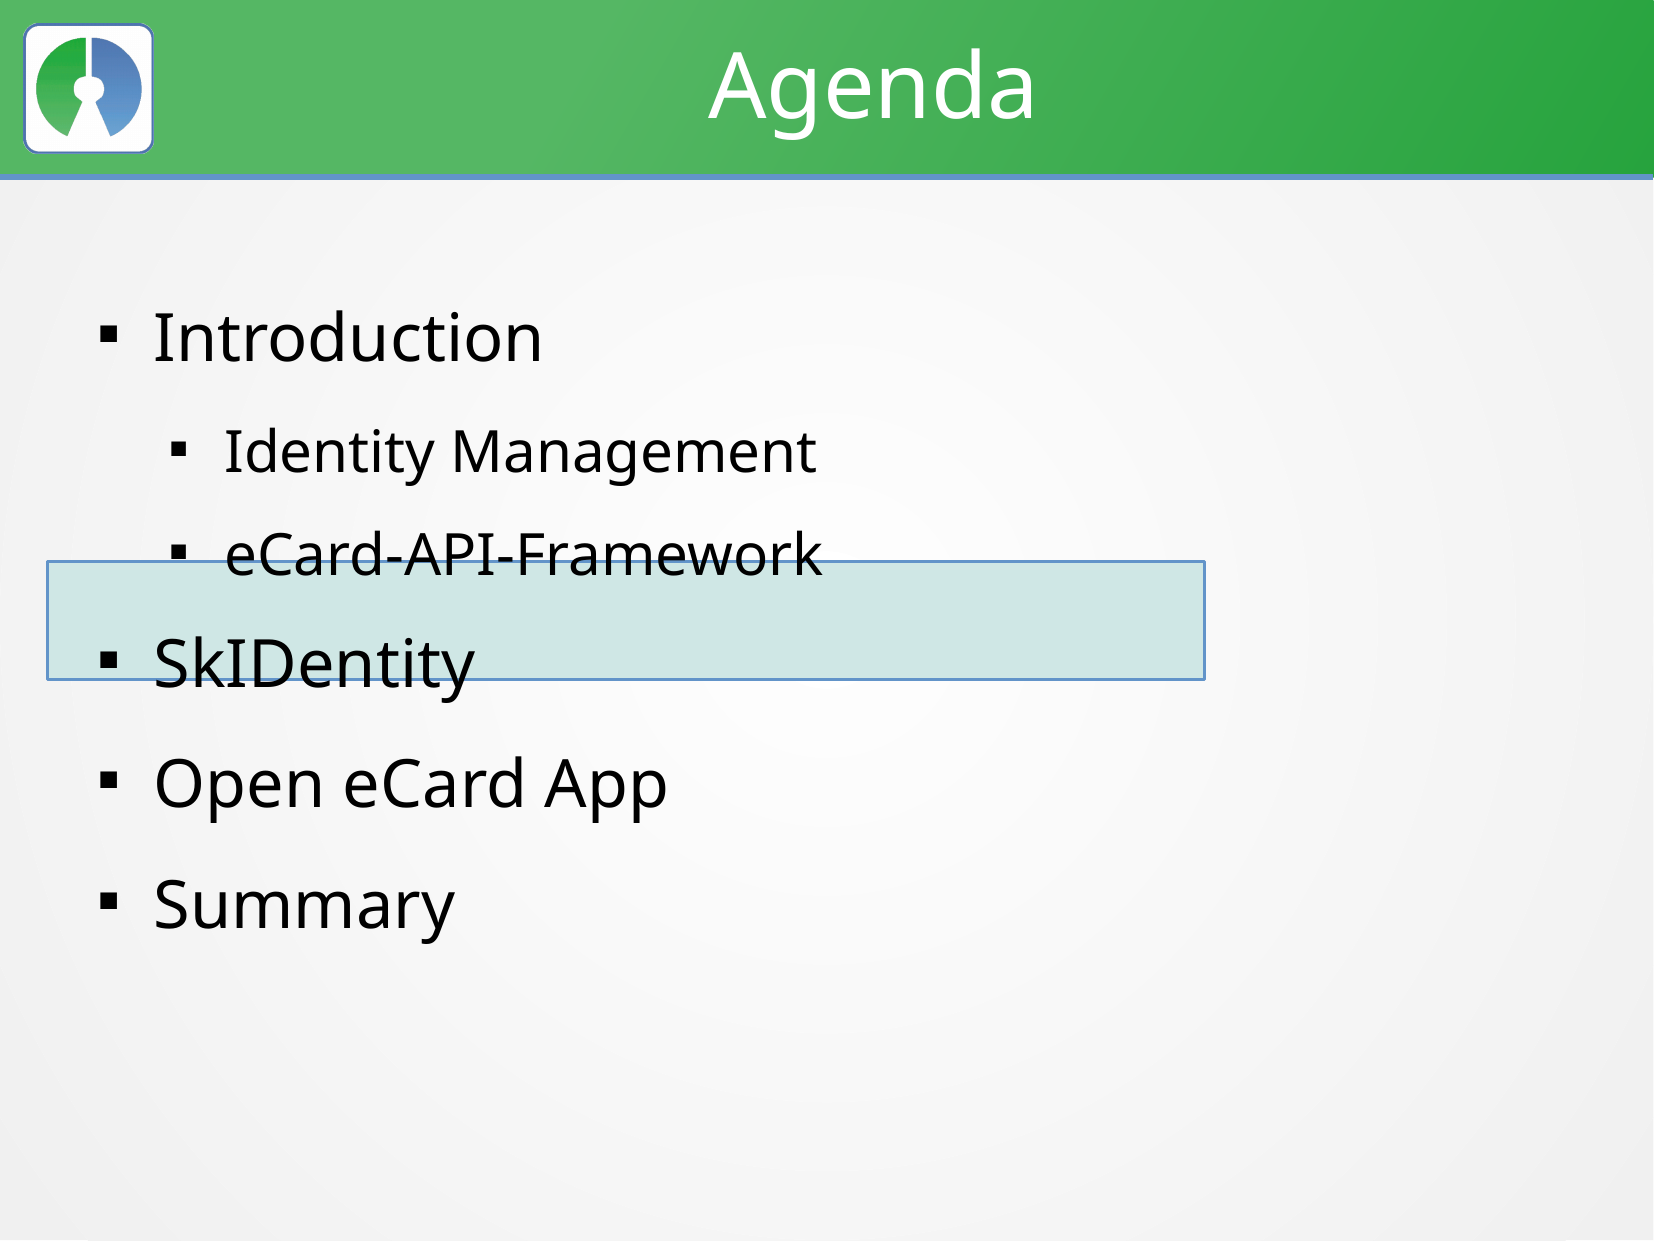

# Agenda
Introduction
Identity Management
eCard-API-Framework
SkIDentity
Open eCard App
Summary